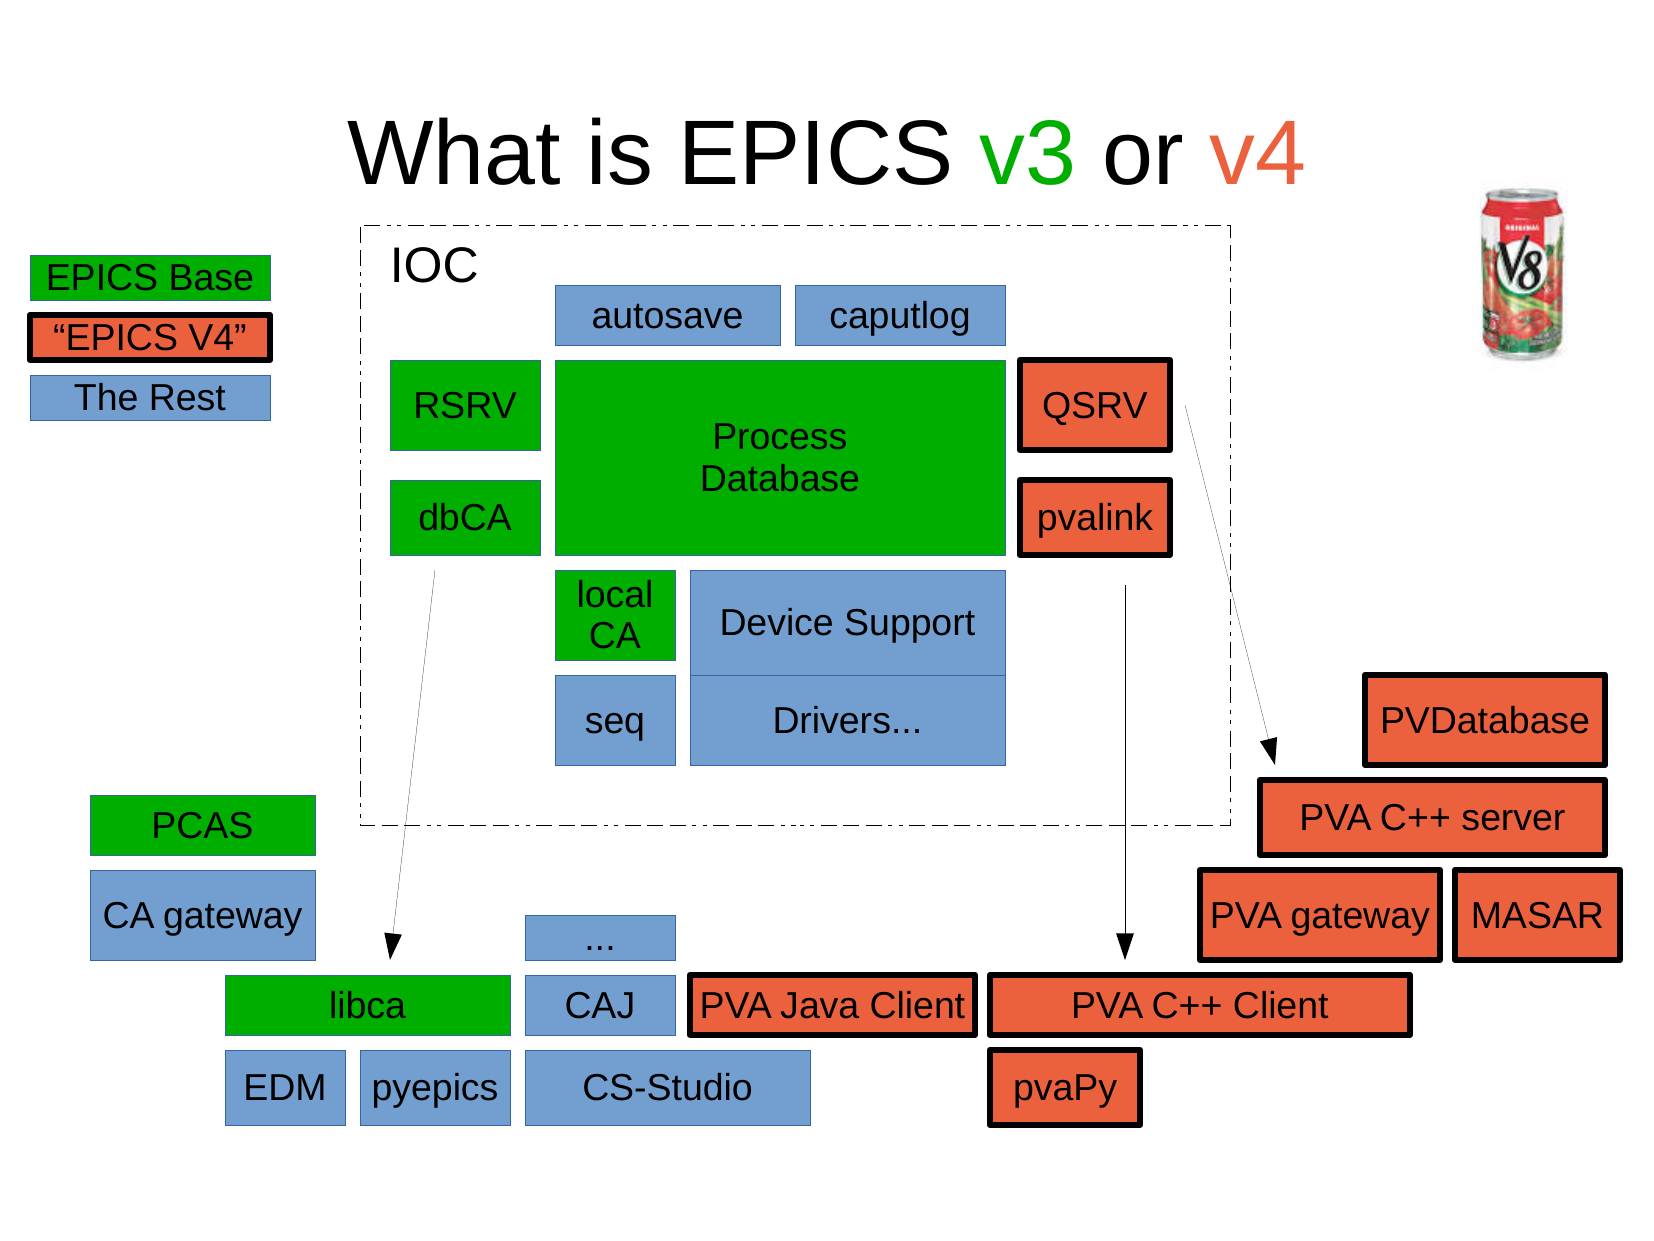

# What is EPICS v3 or v4
IOC
EPICS Base
autosave
caputlog
“EPICS V4”
RSRV
Process
Database
QSRV
The Rest
dbCA
pvalink
local
CA
Device Support
seq
Drivers...
PVDatabase
PVA C++ server
PCAS
CA gateway
PVA gateway
MASAR
...
libca
CAJ
PVA Java Client
PVA C++ Client
EDM
pyepics
CS-Studio
pvaPy